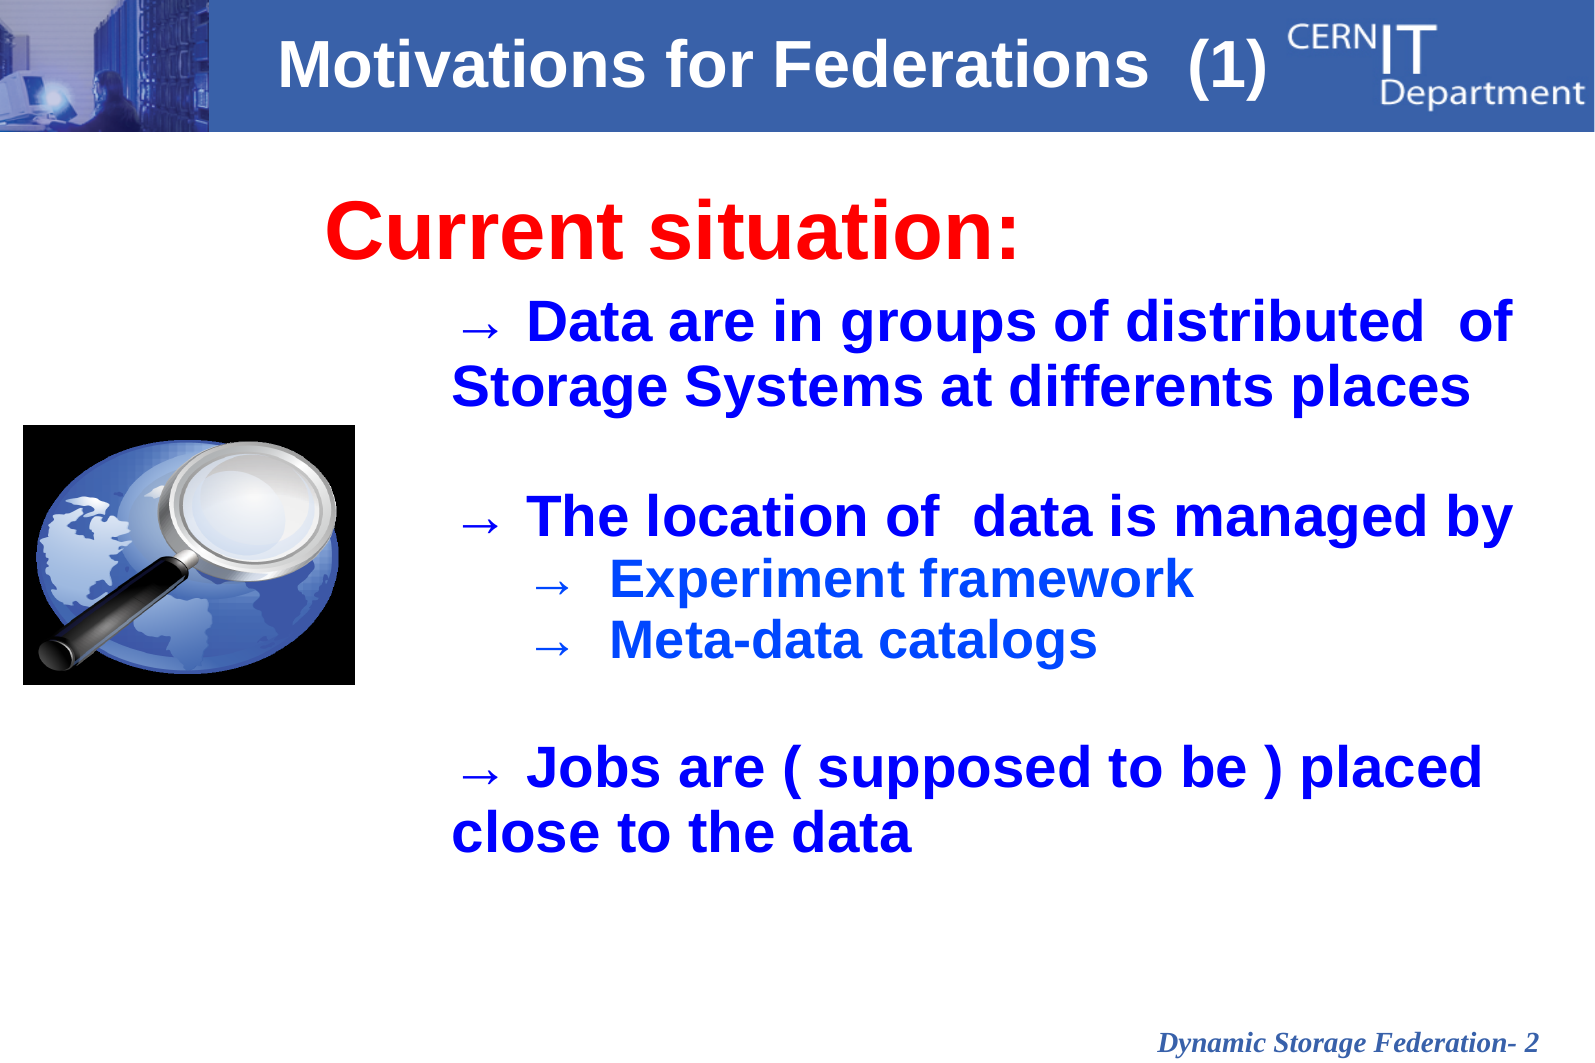

# Motivations for Federations (1)
Current situation:
→ Data are in groups of distributed of Storage Systems at differents places
→ The location of data is managed by
	→ Experiment framework
	→ Meta-data catalogs
→ Jobs are ( supposed to be ) placed close to the data